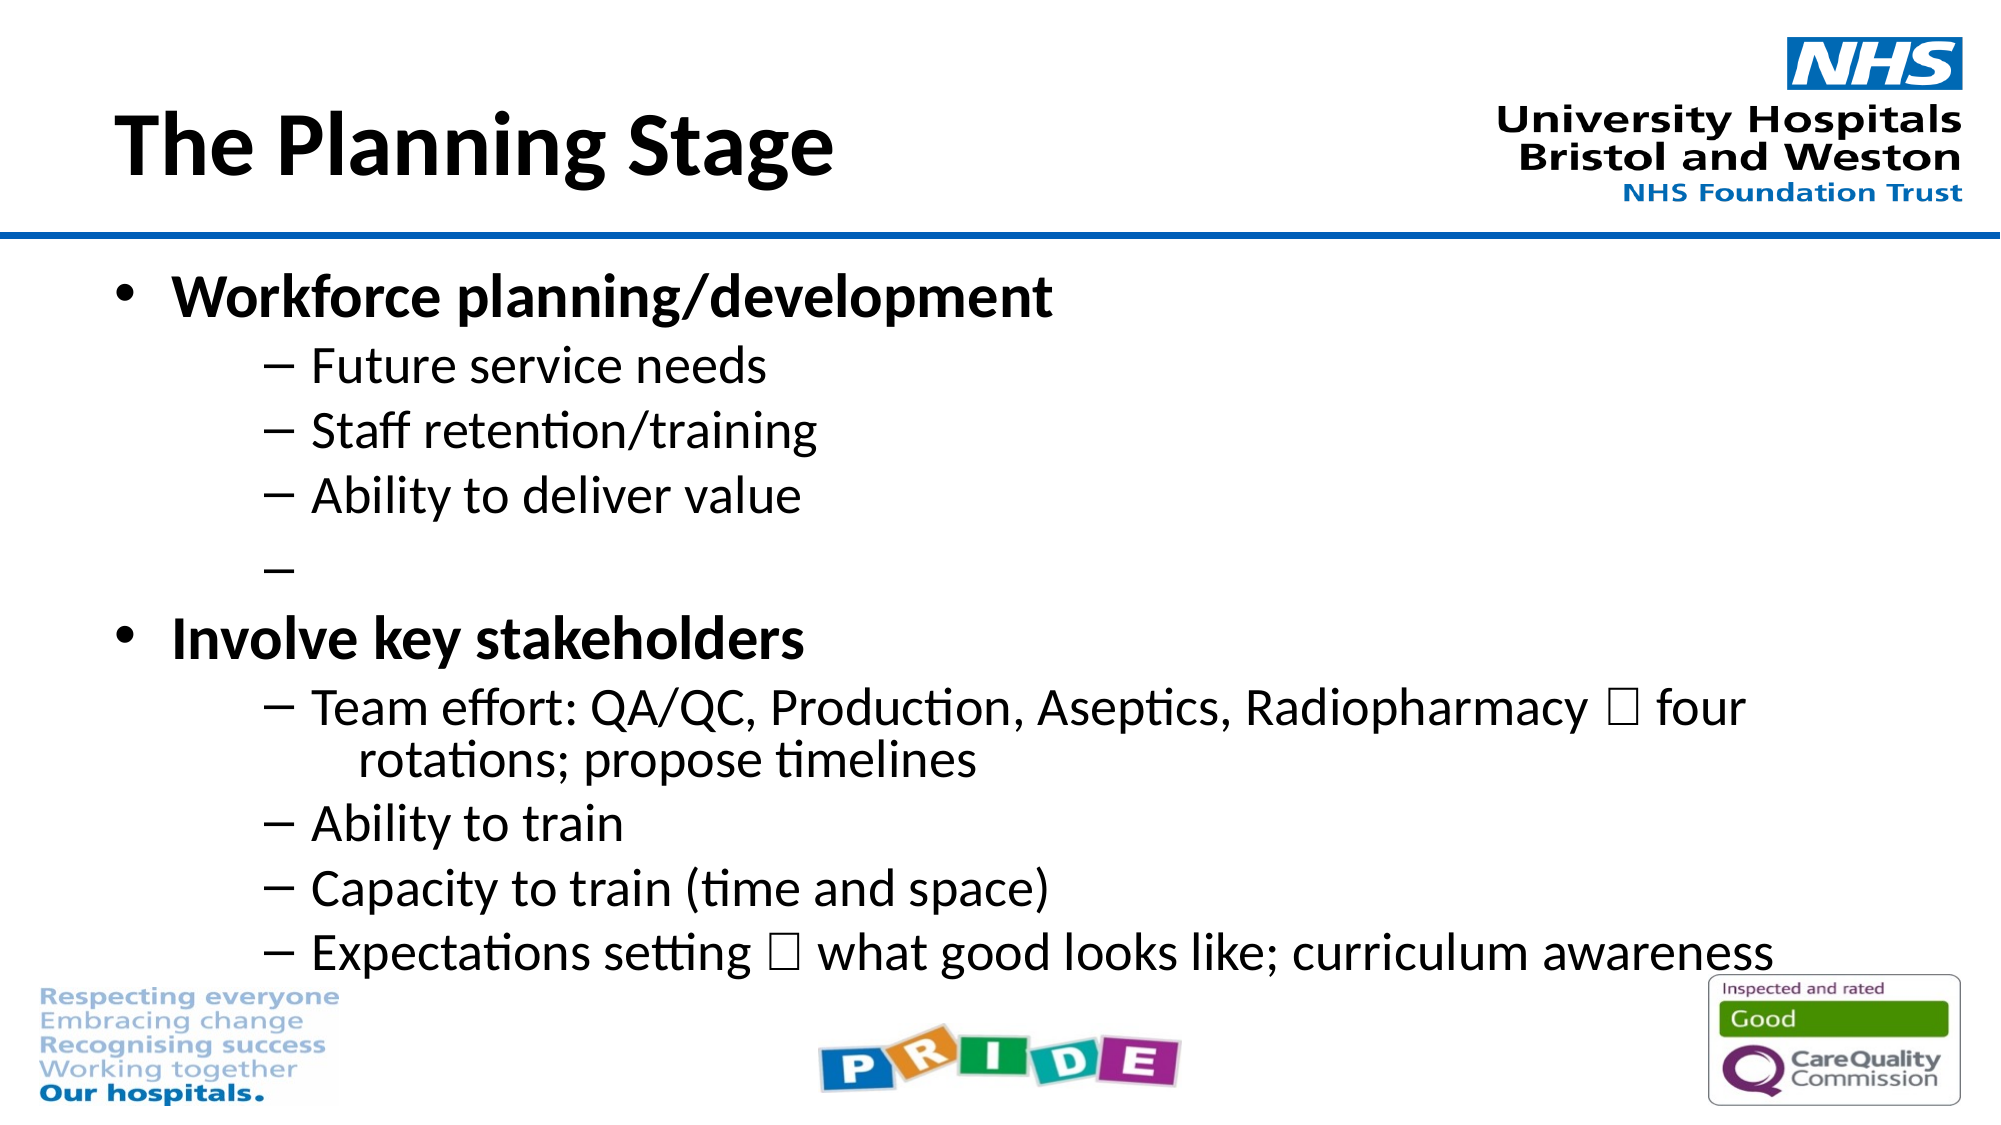

# The Planning Stage
Workforce planning/development
Future service needs
Staff retention/training
Ability to deliver value
Involve key stakeholders
Team effort: QA/QC, Production, Aseptics, Radiopharmacy  four rotations; propose timelines
Ability to train
Capacity to train (time and space)
Expectations setting  what good looks like; curriculum awareness